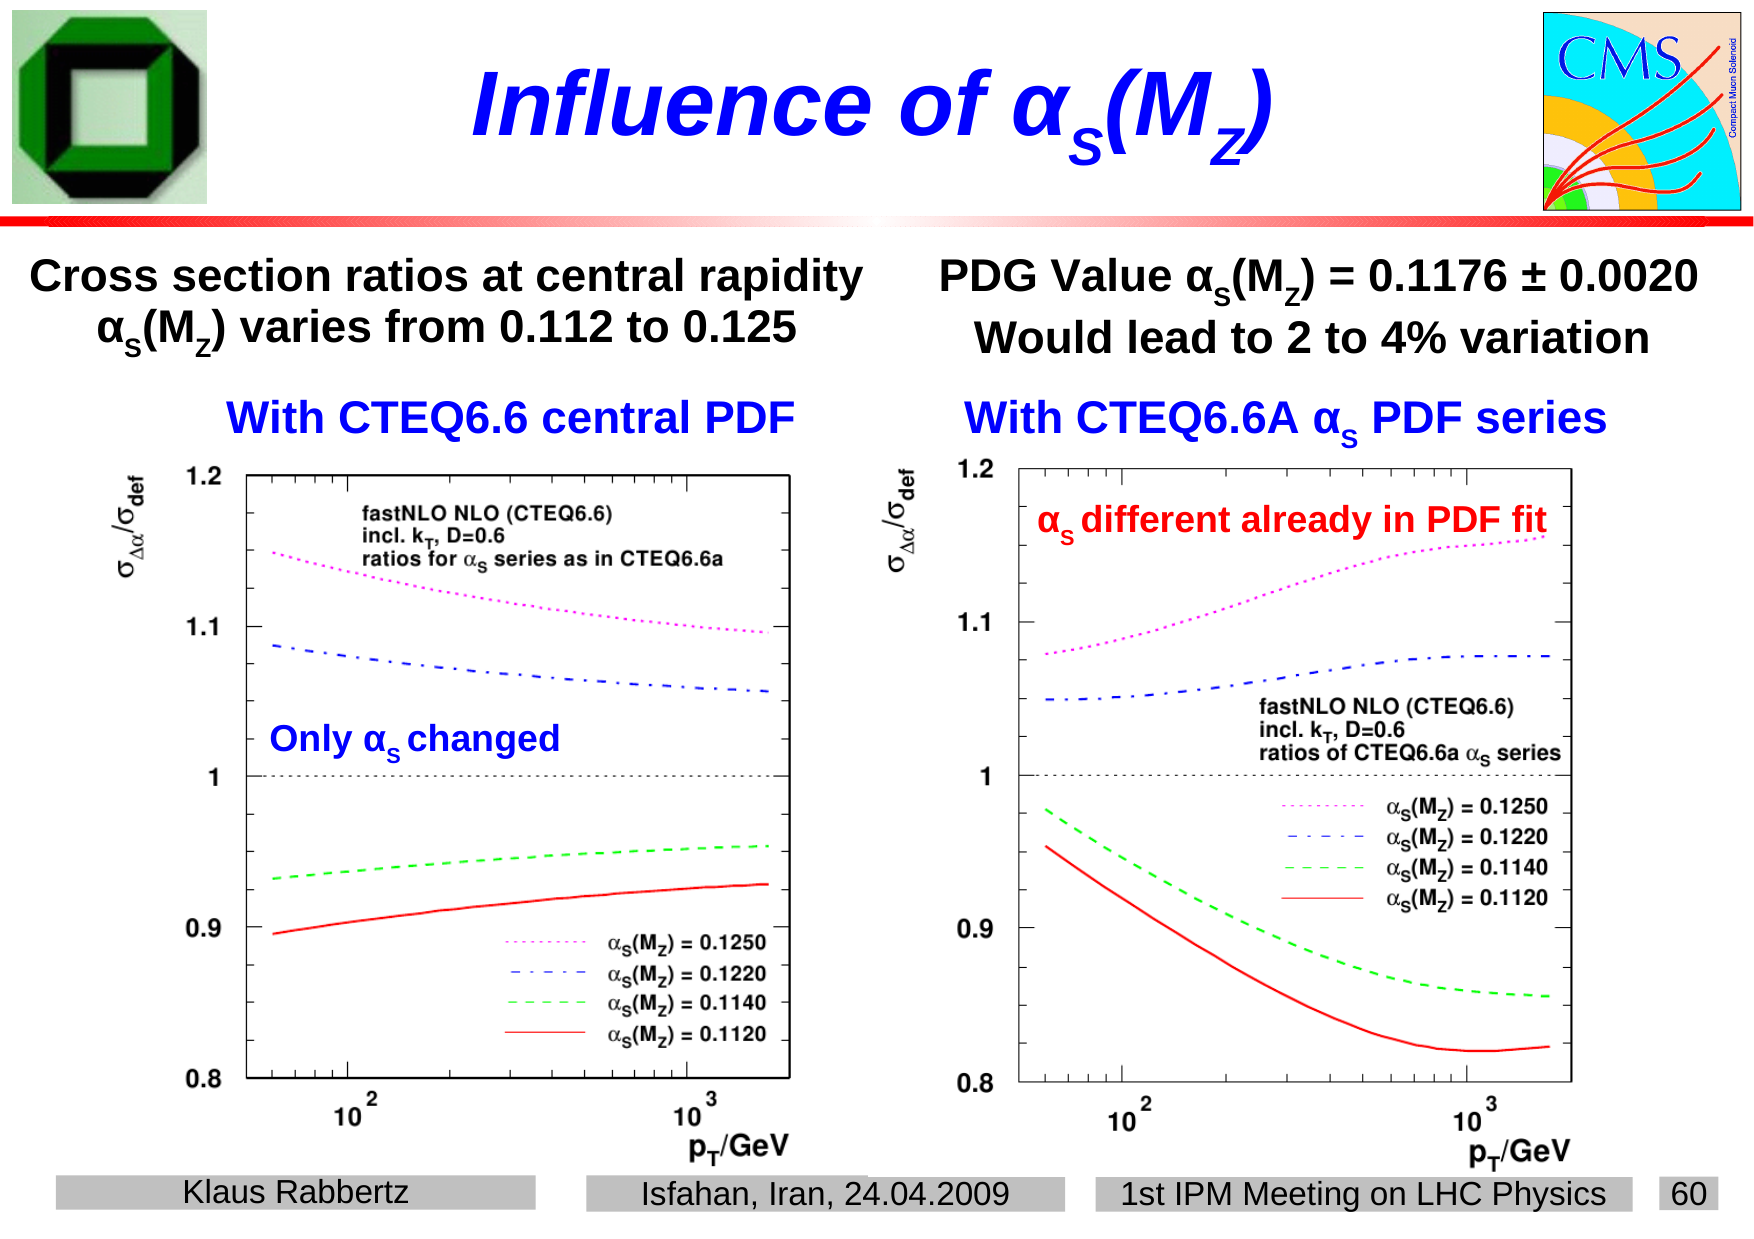

# Influence of αS(MZ)
Cross section ratios at central rapidity
αS(MZ) varies from 0.112 to 0.125
PDG Value αS(MZ) = 0.1176 ± 0.0020
Would lead to 2 to 4% variation
With CTEQ6.6 central PDF
With CTEQ6.6A αS PDF series
αS different already in PDF fit
Only αS changed